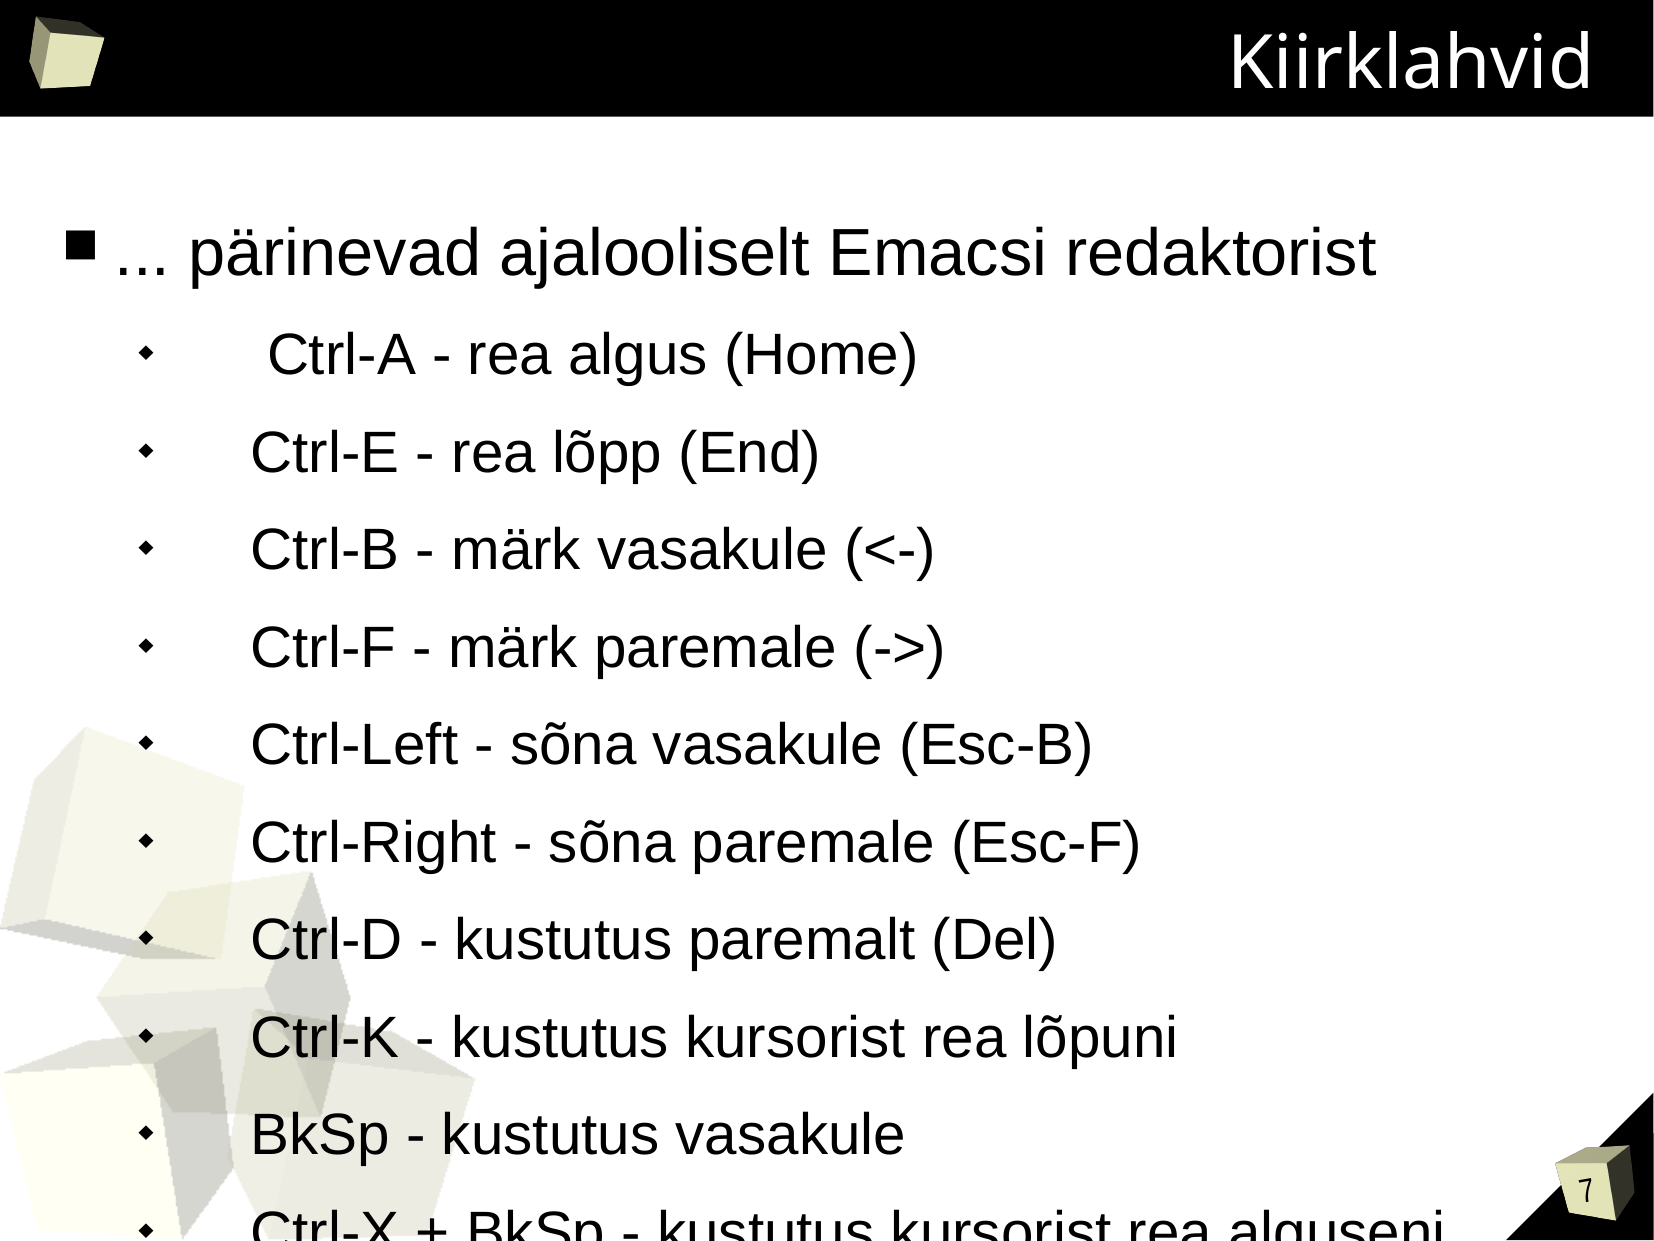

# Kiirklahvid
... pärinevad ajalooliselt Emacsi redaktorist
 Ctrl-A - rea algus (Home)
 Ctrl-E - rea lõpp (End)
 Ctrl-B - märk vasakule (<-)
 Ctrl-F - märk paremale (->)
 Ctrl-Left - sõna vasakule (Esc-B)
 Ctrl-Right - sõna paremale (Esc-F)
 Ctrl-D - kustutus paremalt (Del)
 Ctrl-K - kustutus kursorist rea lõpuni
 BkSp - kustutus vasakule
 Ctrl-X + BkSp - kustutus kursorist rea alguseni